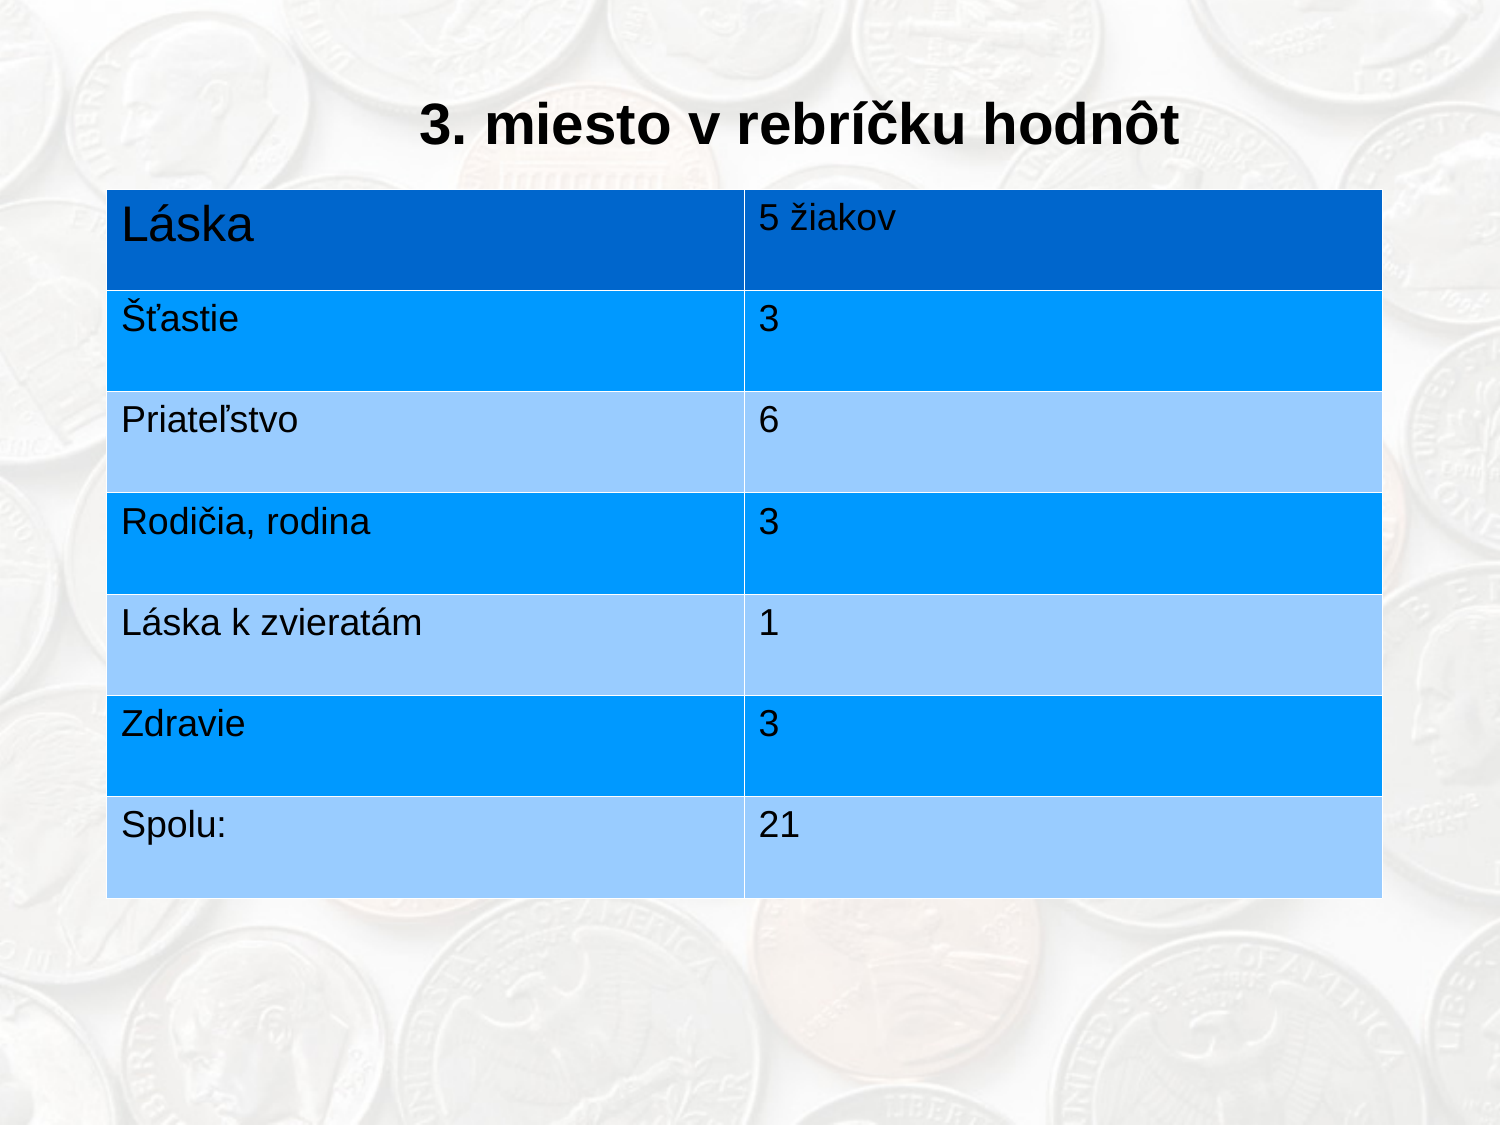

# 3. miesto v rebríčku hodnôt
| Láska | 5 žiakov |
| --- | --- |
| Šťastie | 3 |
| Priateľstvo | 6 |
| Rodičia, rodina | 3 |
| Láska k zvieratám | 1 |
| Zdravie | 3 |
| Spolu: | 21 |